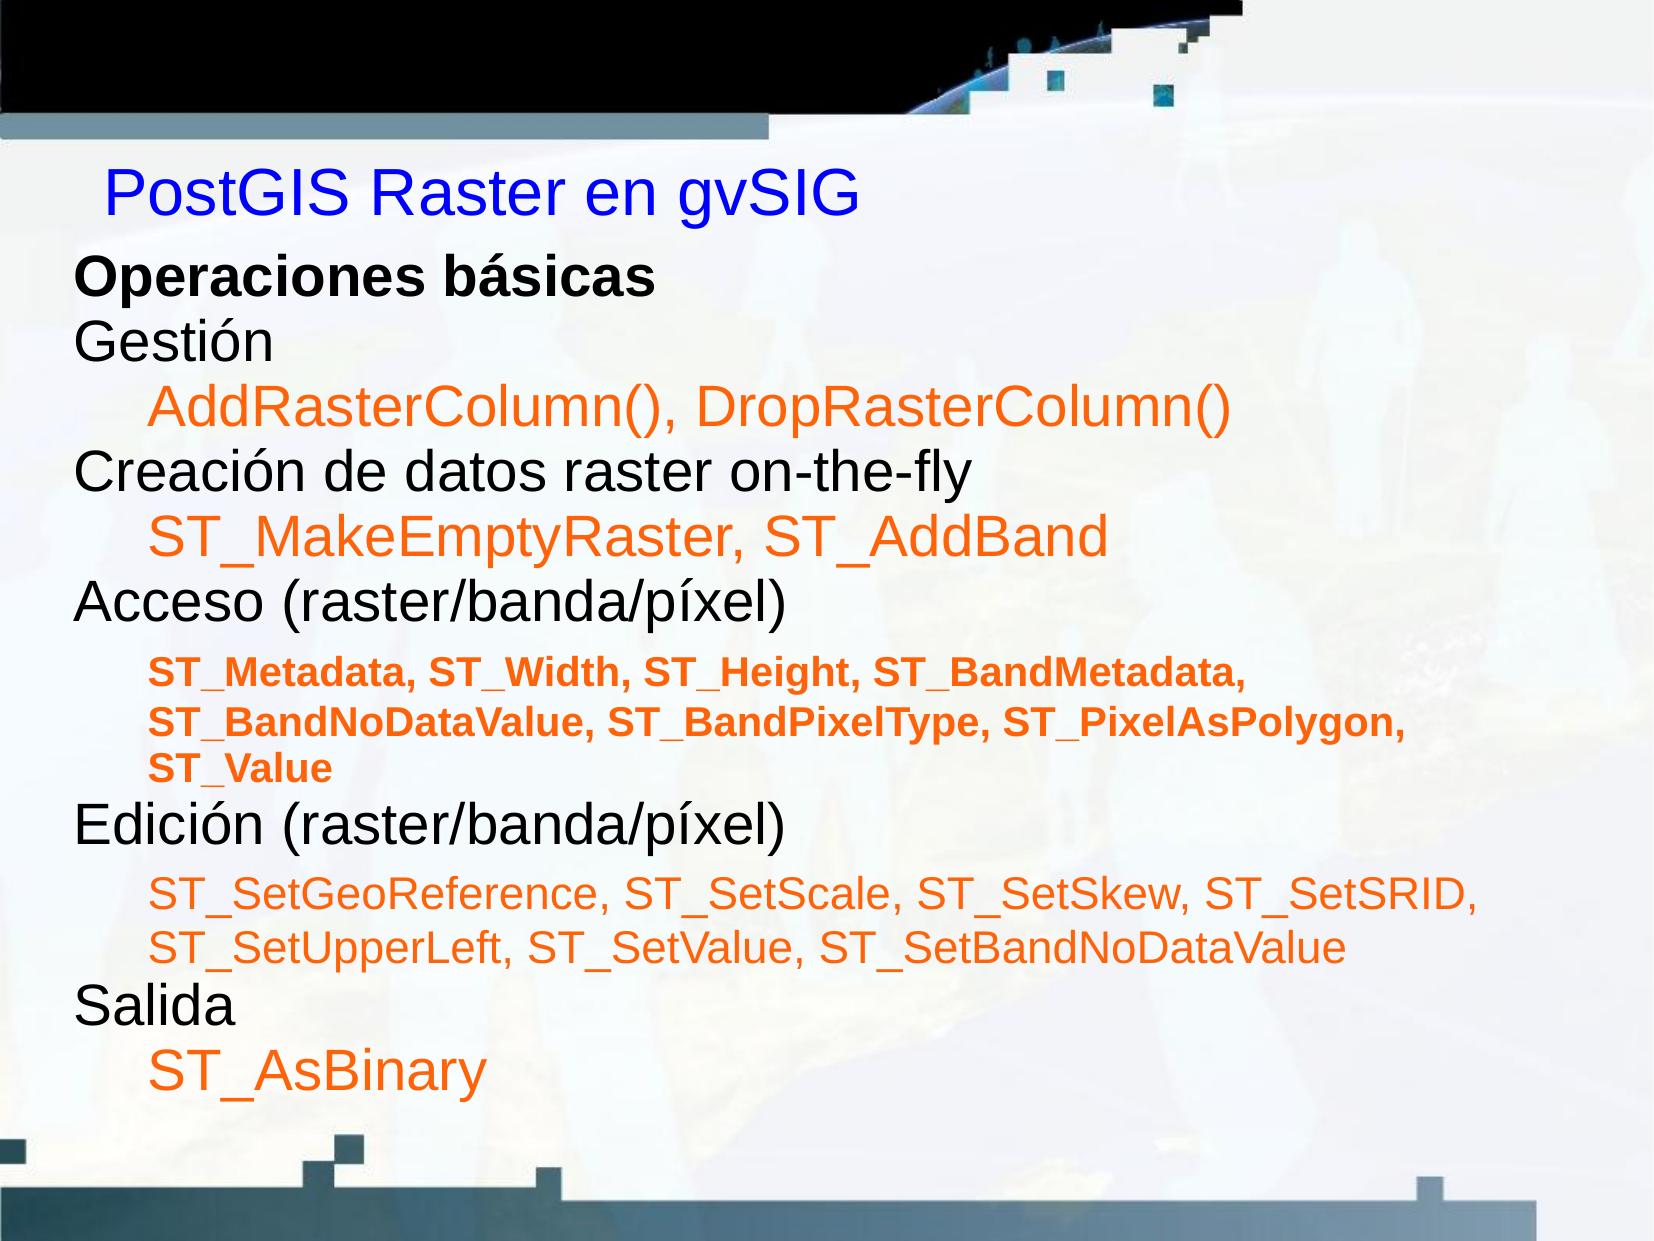

PostGIS Raster en gvSIG
Operaciones básicas
Gestión
	AddRasterColumn(), DropRasterColumn()
Creación de datos raster on-the-fly
	ST_MakeEmptyRaster, ST_AddBand
Acceso (raster/banda/píxel)
	ST_Metadata, ST_Width, ST_Height, ST_BandMetadata,
	ST_BandNoDataValue, ST_BandPixelType, ST_PixelAsPolygon,
	ST_Value
Edición (raster/banda/píxel)
	ST_SetGeoReference, ST_SetScale, ST_SetSkew, ST_SetSRID,
	ST_SetUpperLeft, ST_SetValue, ST_SetBandNoDataValue
Salida
	ST_AsBinary